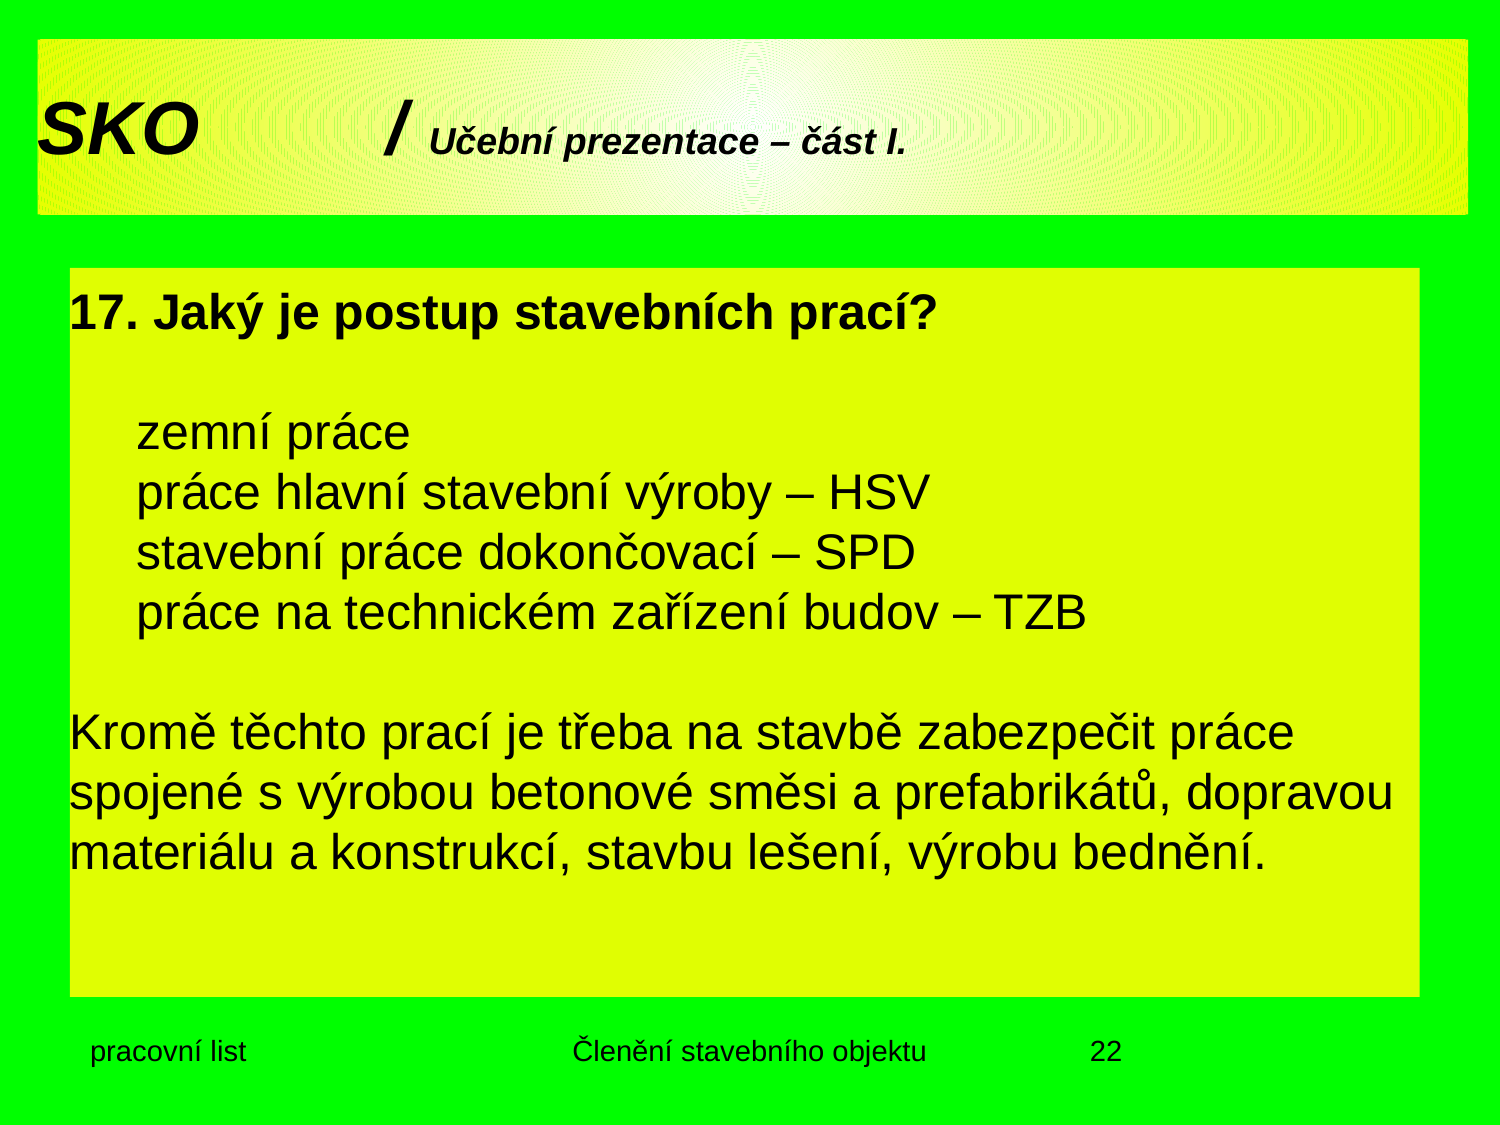

SKO / Učební prezentace – část I.
17. Jaký je postup stavebních prací?
	zemní práce
	práce hlavní stavební výroby – HSV
	stavební práce dokončovací – SPD
	práce na technickém zařízení budov – TZB
Kromě těchto prací je třeba na stavbě zabezpečit práce spojené s výrobou betonové směsi a prefabrikátů, dopravou materiálu a konstrukcí, stavbu lešení, výrobu bednění.
pracovní list
Členění stavebního objektu